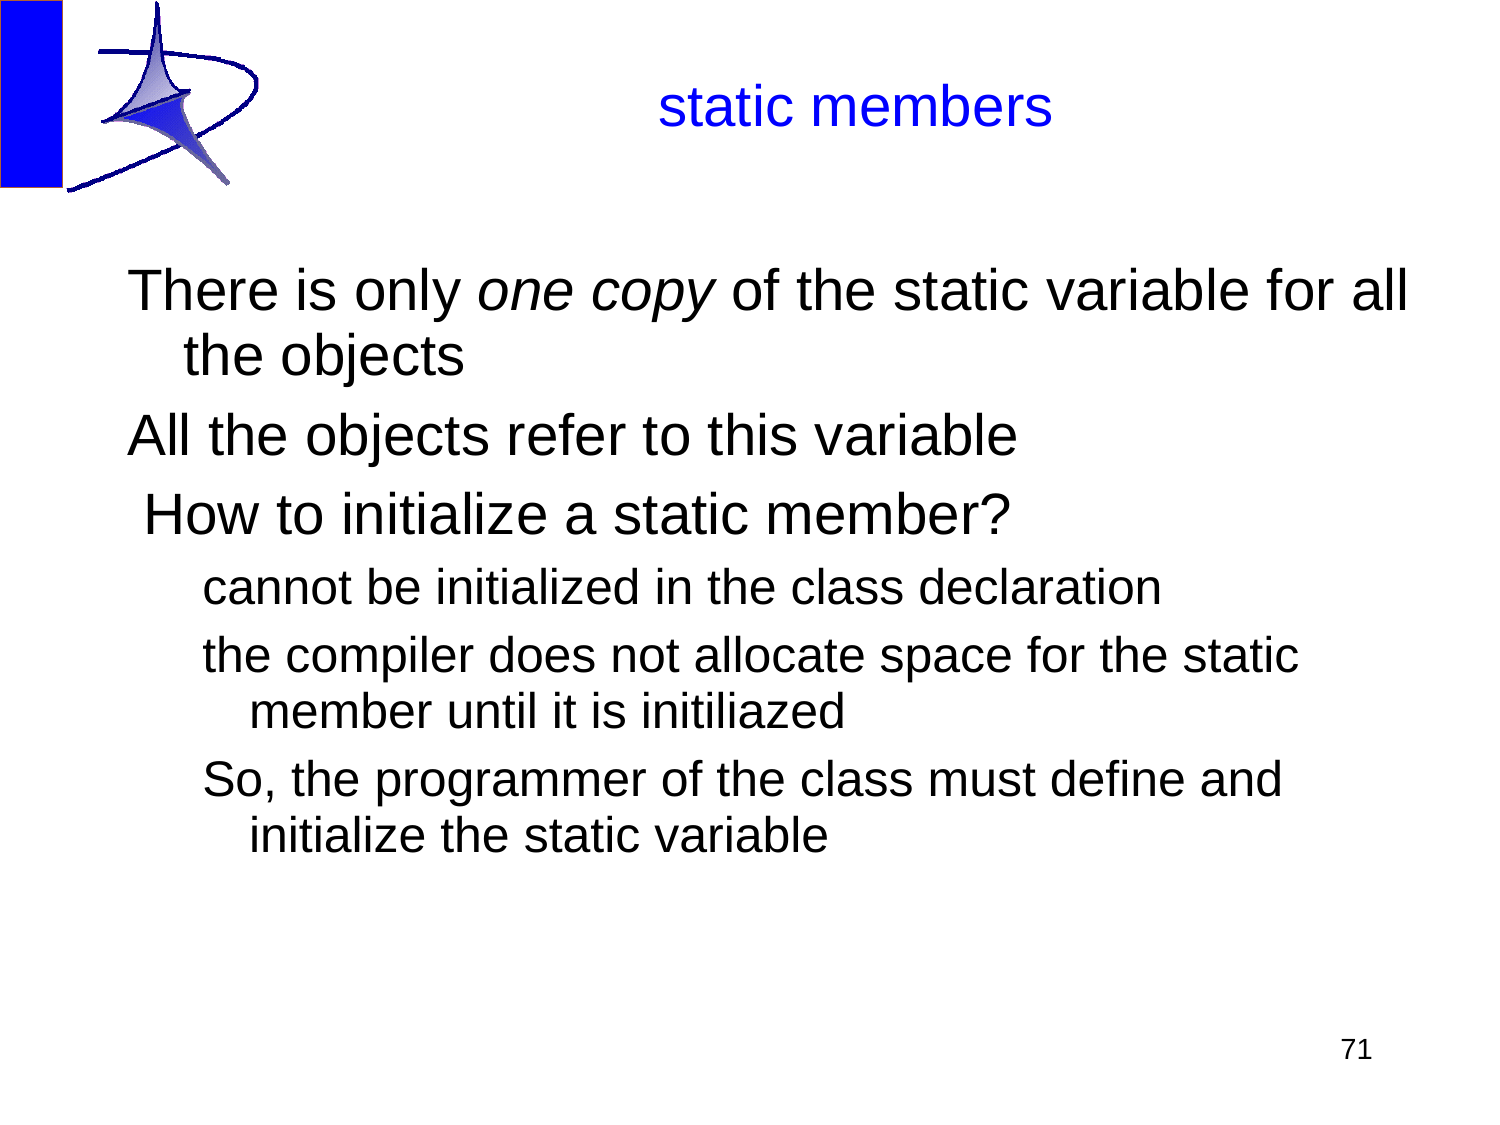

# static members
There is only one copy of the static variable for all the objects
All the objects refer to this variable
 How to initialize a static member?
cannot be initialized in the class declaration
the compiler does not allocate space for the static member until it is initiliazed
So, the programmer of the class must define and initialize the static variable
71